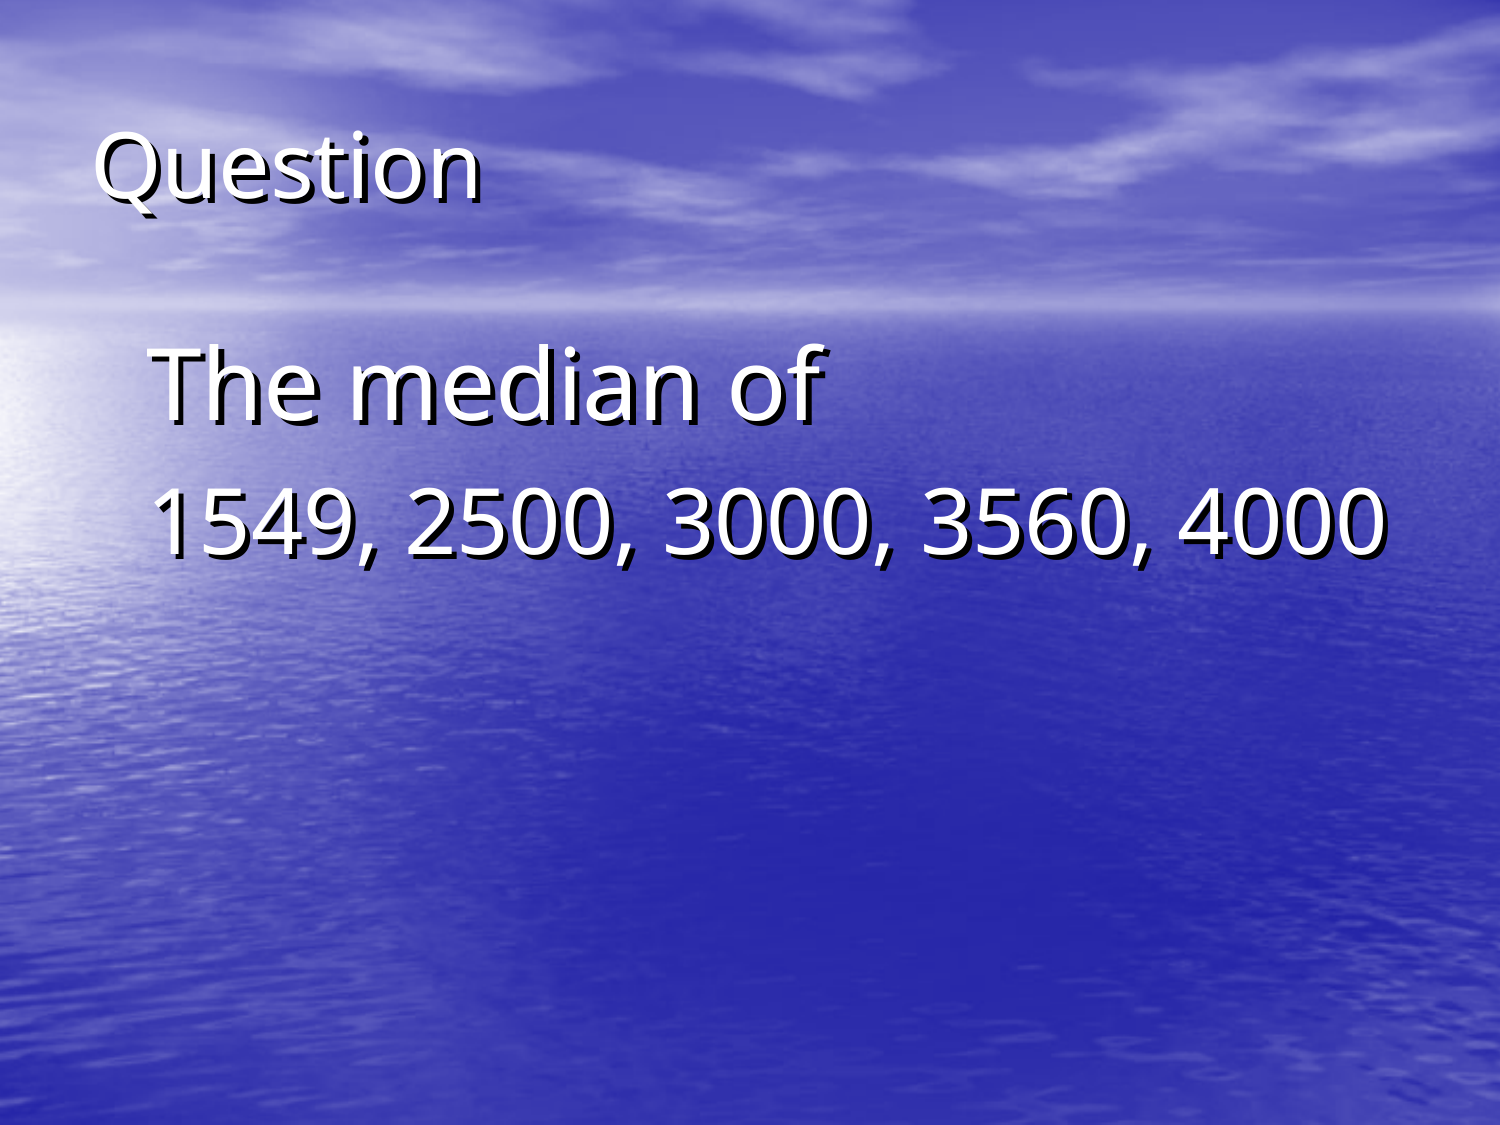

# Question
The median of
1549, 2500, 3000, 3560, 4000